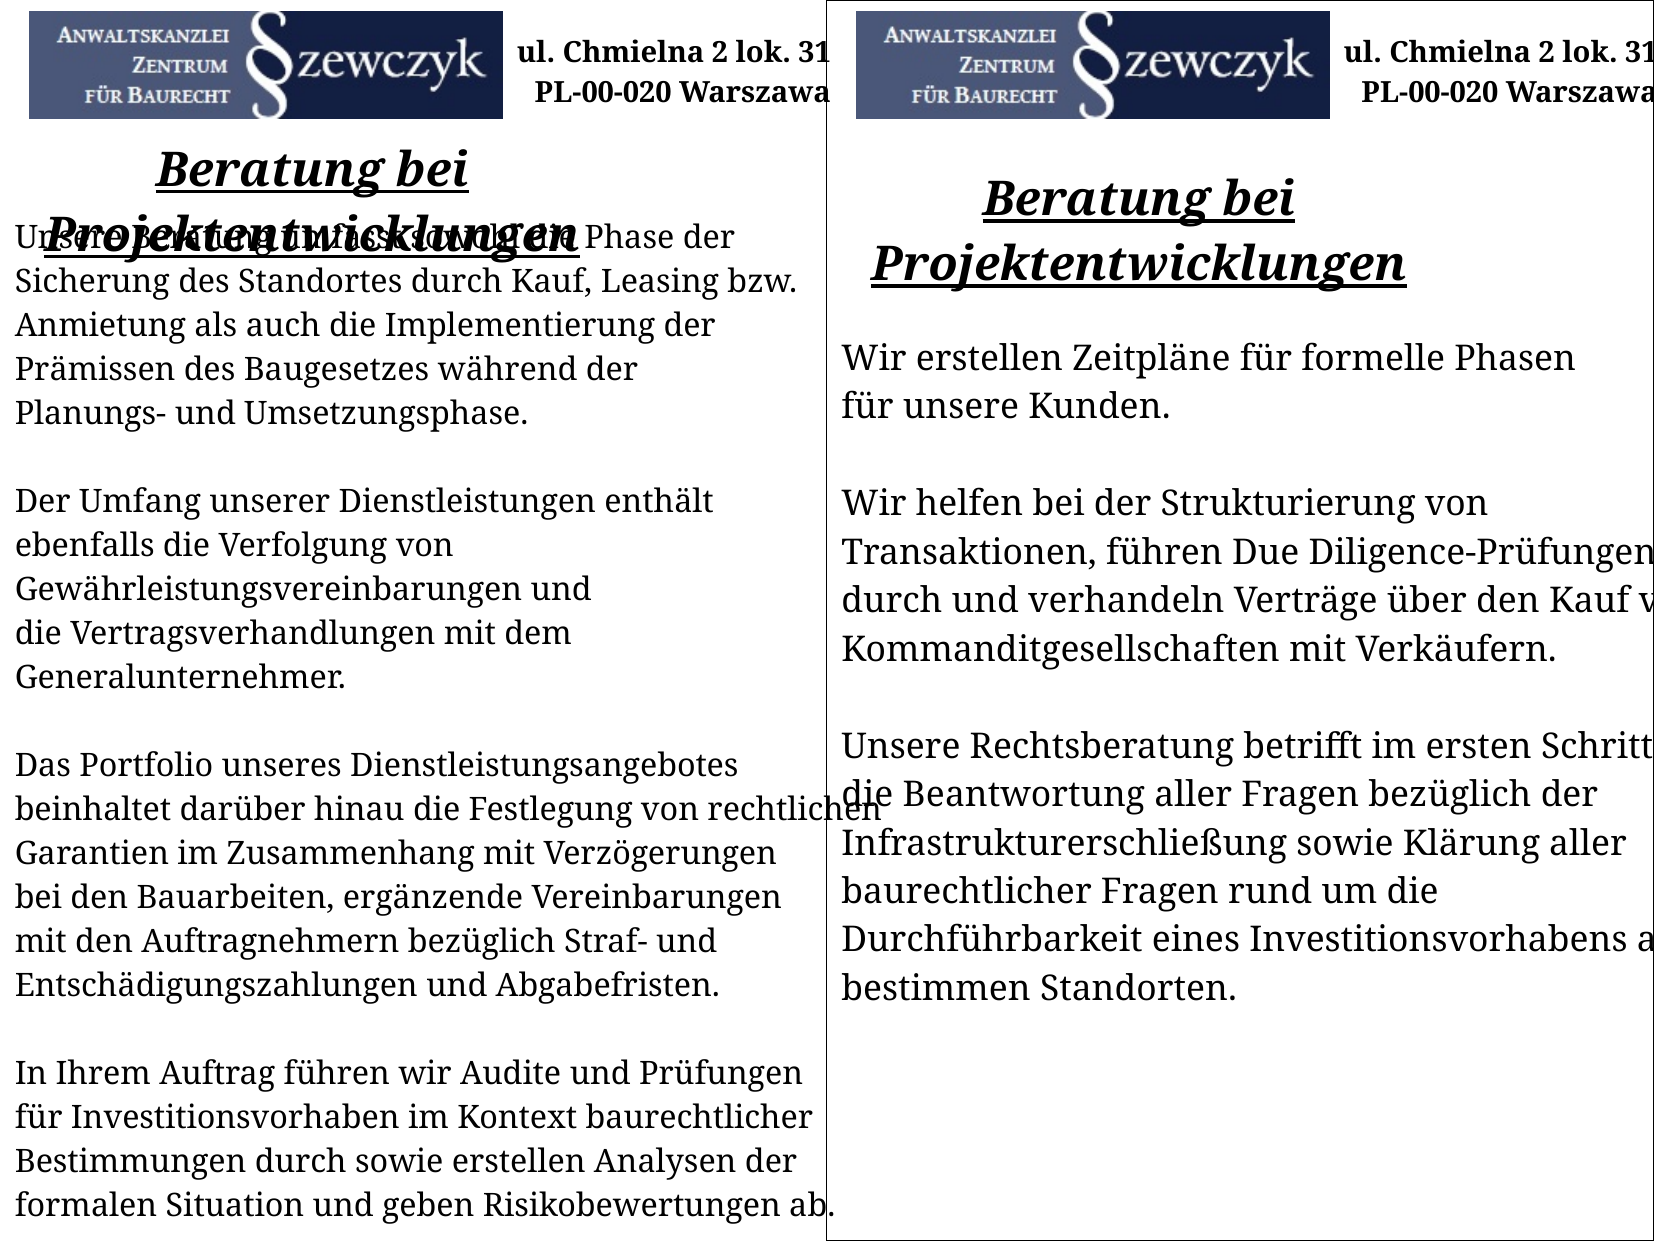

ul. Chmielna 2 lok. 31
PL-00-020 Warszawa
ul. Chmielna 2 lok. 31
PL-00-020 Warszawa
Beratung bei Projektentwicklungen
Beratung bei Projektentwicklungen
Unsere Beratung umfasst sowohl die Phase der
Sicherung des Standortes durch Kauf, Leasing bzw.
Anmietung als auch die Implementierung der
Prämissen des Baugesetzes während der
Planungs- und Umsetzungsphase.
Der Umfang unserer Dienstleistungen enthält
ebenfalls die Verfolgung von
Gewährleistungsvereinbarungen und
die Vertragsverhandlungen mit dem
Generalunternehmer.
Das Portfolio unseres Dienstleistungsangebotes
beinhaltet darüber hinau die Festlegung von rechtlichen
Garantien im Zusammenhang mit Verzögerungen
bei den Bauarbeiten, ergänzende Vereinbarungen
mit den Auftragnehmern bezüglich Straf- und
Entschädigungszahlungen und Abgabefristen.
In Ihrem Auftrag führen wir Audite und Prüfungen
für Investitionsvorhaben im Kontext baurechtlicher
Bestimmungen durch sowie erstellen Analysen der
formalen Situation und geben Risikobewertungen ab.
Wir erstellen Zeitpläne für formelle Phasen
für unsere Kunden.
Wir helfen bei der Strukturierung von
Transaktionen, führen Due Diligence-Prüfungen
durch und verhandeln Verträge über den Kauf von
Kommanditgesellschaften mit Verkäufern.
Unsere Rechtsberatung betrifft im ersten Schritt
die Beantwortung aller Fragen bezüglich der
Infrastrukturerschließung sowie Klärung aller
baurechtlicher Fragen rund um die
Durchführbarkeit eines Investitionsvorhabens an
bestimmen Standorten.